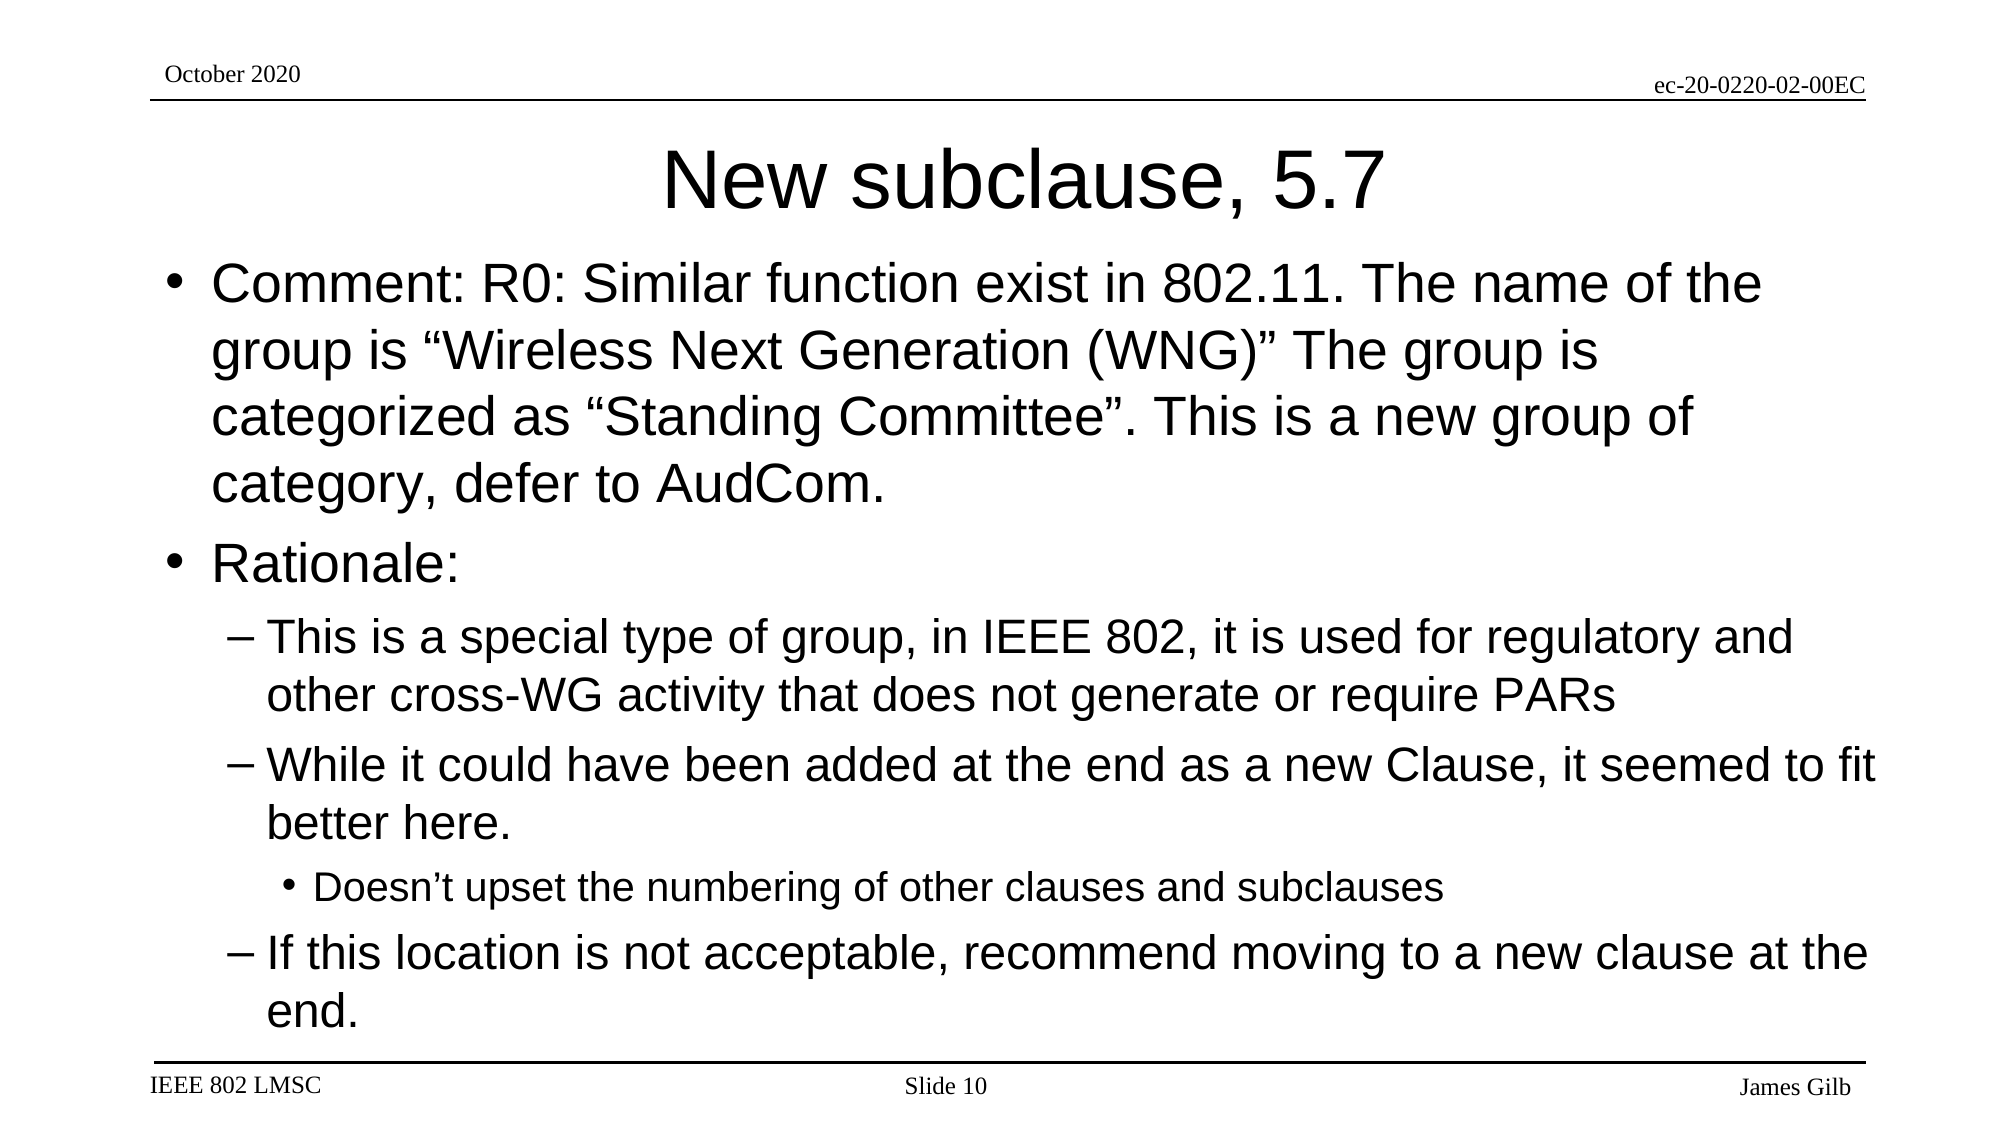

# New subclause, 5.7
Comment: R0: Similar function exist in 802.11. The name of the group is “Wireless Next Generation (WNG)” The group is categorized as “Standing Committee”. This is a new group of category, defer to AudCom.
Rationale:
This is a special type of group, in IEEE 802, it is used for regulatory and other cross-WG activity that does not generate or require PARs
While it could have been added at the end as a new Clause, it seemed to fit better here.
Doesn’t upset the numbering of other clauses and subclauses
If this location is not acceptable, recommend moving to a new clause at the end.
10